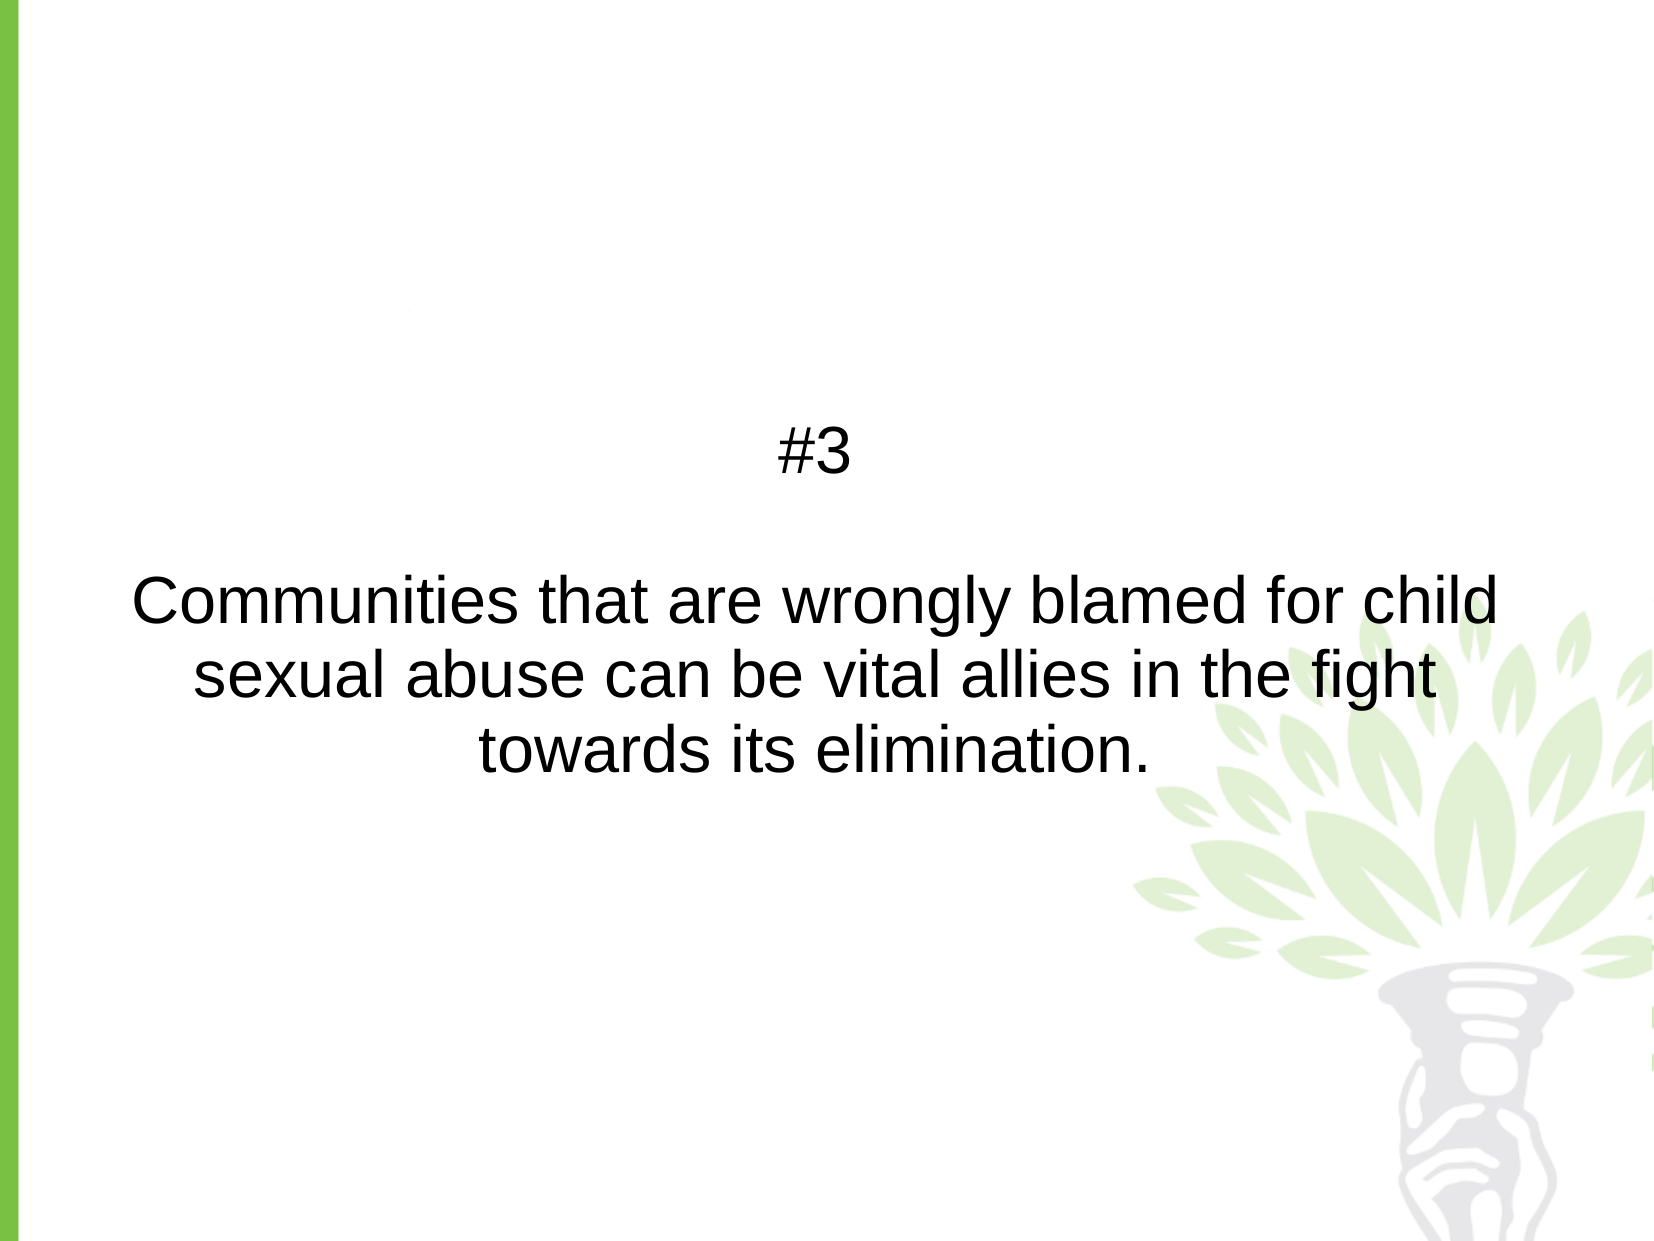

# #3
Communities that are wrongly blamed for child sexual abuse can be vital allies in the fight towards its elimination.